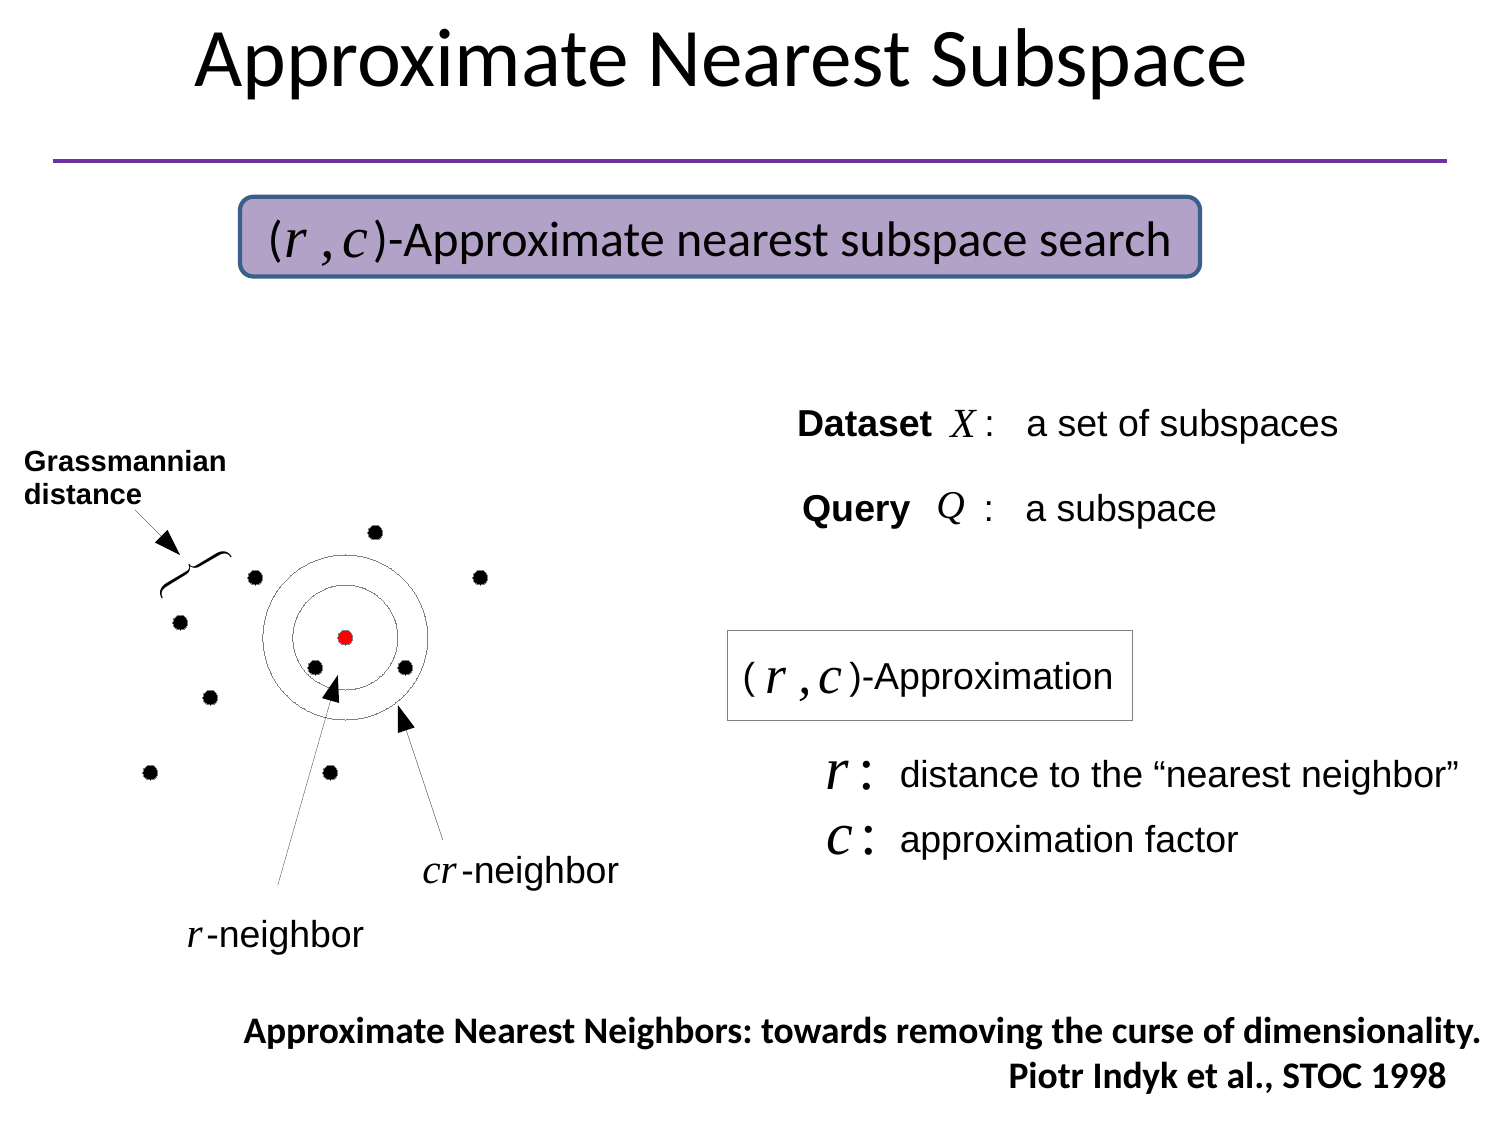

# Approximate Nearest Subspace
( )-Approximate nearest subspace search
Dataset : a set of subspaces
Grassmannian distance
 Query : a subspace
( )-Approximation
distance to the “nearest neighbor”
approximation factor
 -neighbor
 -neighbor
Approximate Nearest Neighbors: towards removing the curse of dimensionality.
 Piotr Indyk et al., STOC 1998